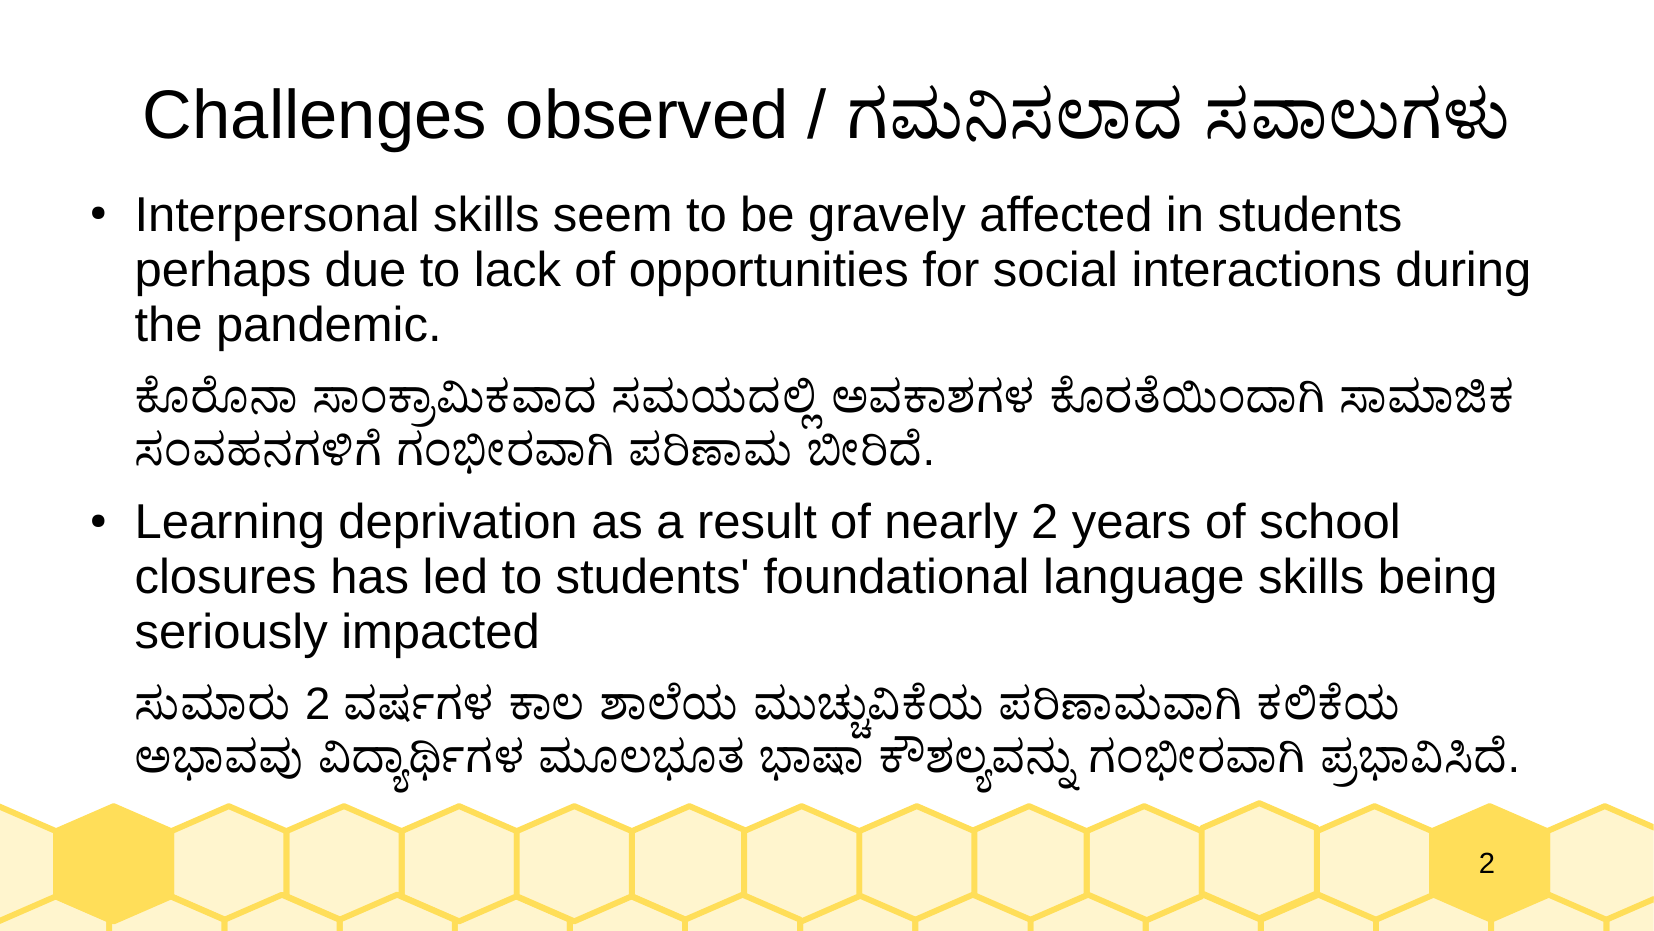

# Challenges observed / ಗಮನಿಸಲಾದ ಸವಾಲುಗಳು
Interpersonal skills seem to be gravely affected in students perhaps due to lack of opportunities for social interactions during the pandemic.
ಕೊರೊನಾ ಸಾಂಕ್ರಾಮಿಕವಾದ ಸಮಯದಲ್ಲಿ ಅವಕಾಶಗಳ ಕೊರತೆಯಿಂದಾಗಿ ಸಾಮಾಜಿಕ ಸಂವಹನಗಳಿಗೆ ಗಂಭೀರವಾಗಿ ಪರಿಣಾಮ ಬೀರಿದೆ.
Learning deprivation as a result of nearly 2 years of school closures has led to students' foundational language skills being seriously impacted
ಸುಮಾರು 2 ವರ್ಷಗಳ ಕಾಲ ಶಾಲೆಯ ಮುಚ್ಚುವಿಕೆಯ ಪರಿಣಾಮವಾಗಿ ಕಲಿಕೆಯ ಅಭಾವವು ವಿದ್ಯಾರ್ಥಿಗಳ ಮೂಲಭೂತ ಭಾಷಾ ಕೌಶಲ್ಯವನ್ನು ಗಂಭೀರವಾಗಿ ಪ್ರಭಾವಿಸಿದೆ.